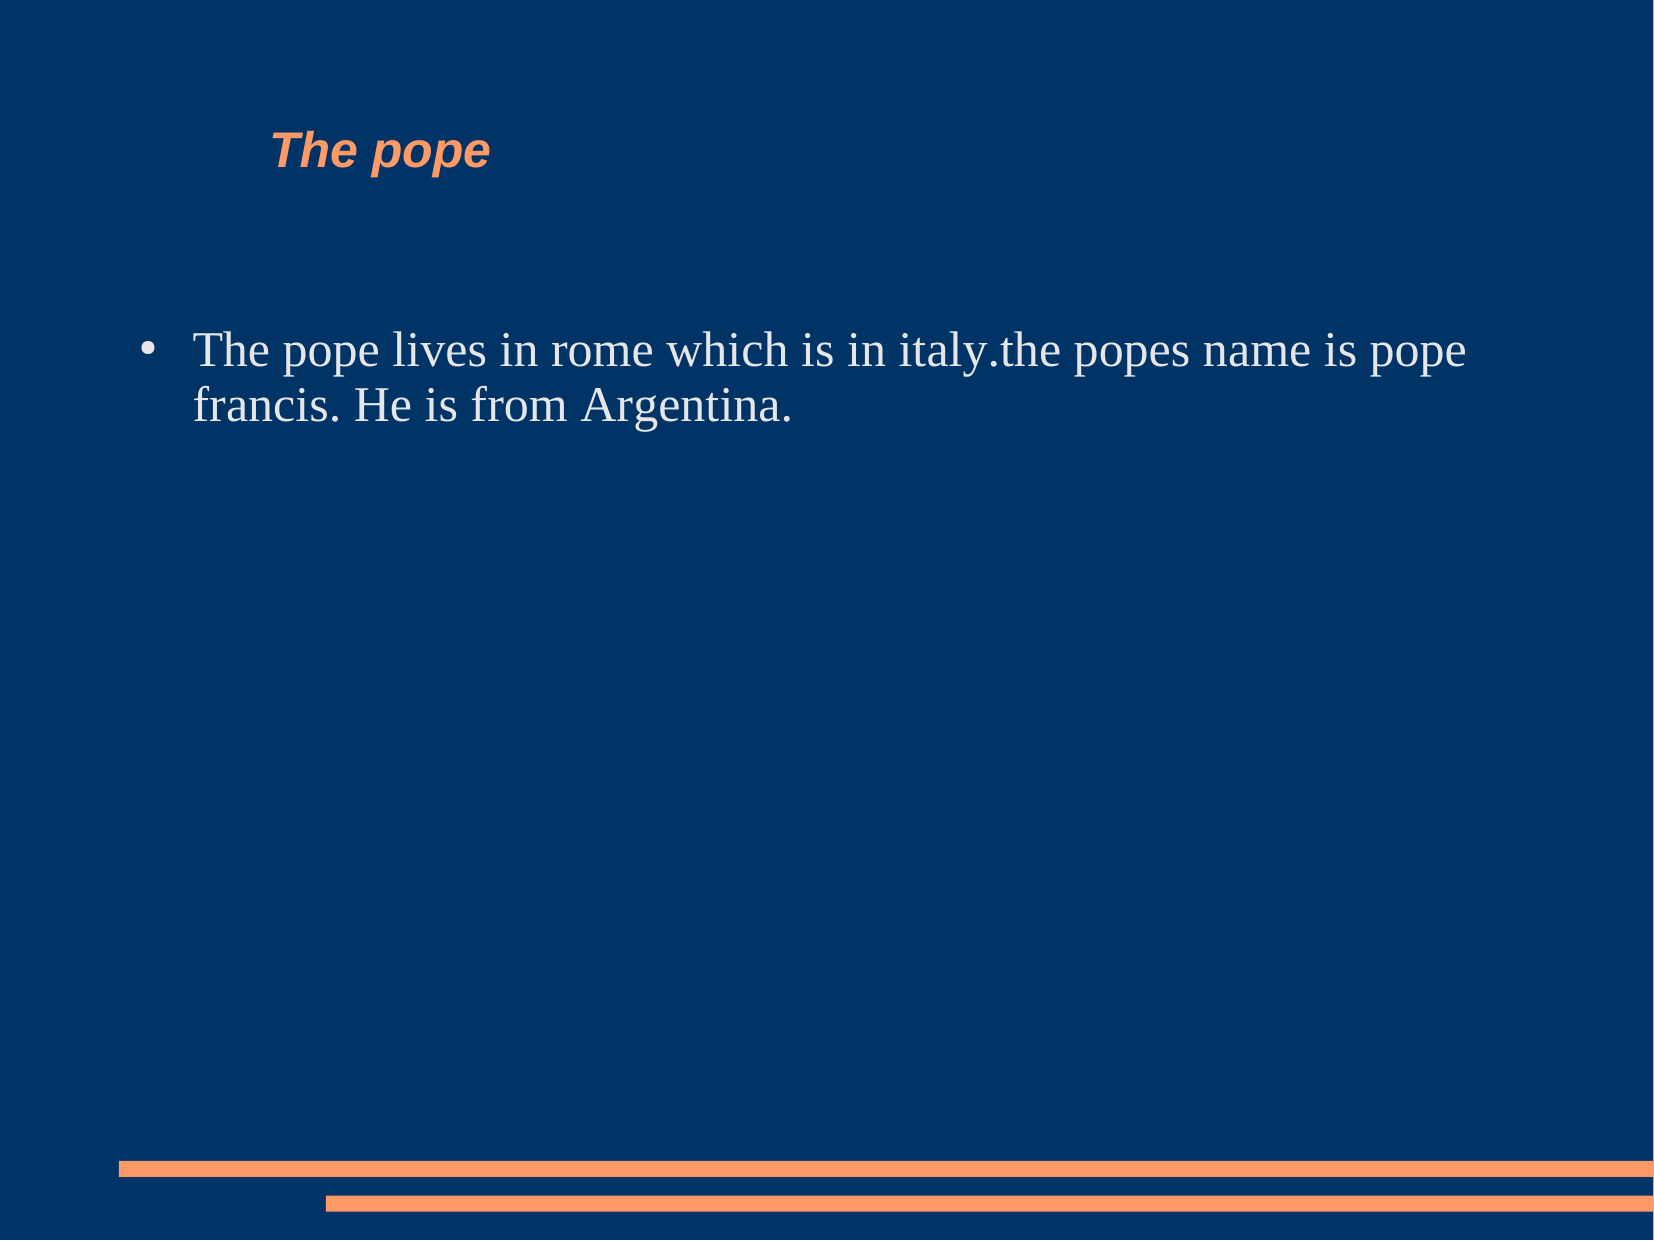

# The pope
The pope lives in rome which is in italy.the popes name is pope francis. He is from Argentina.